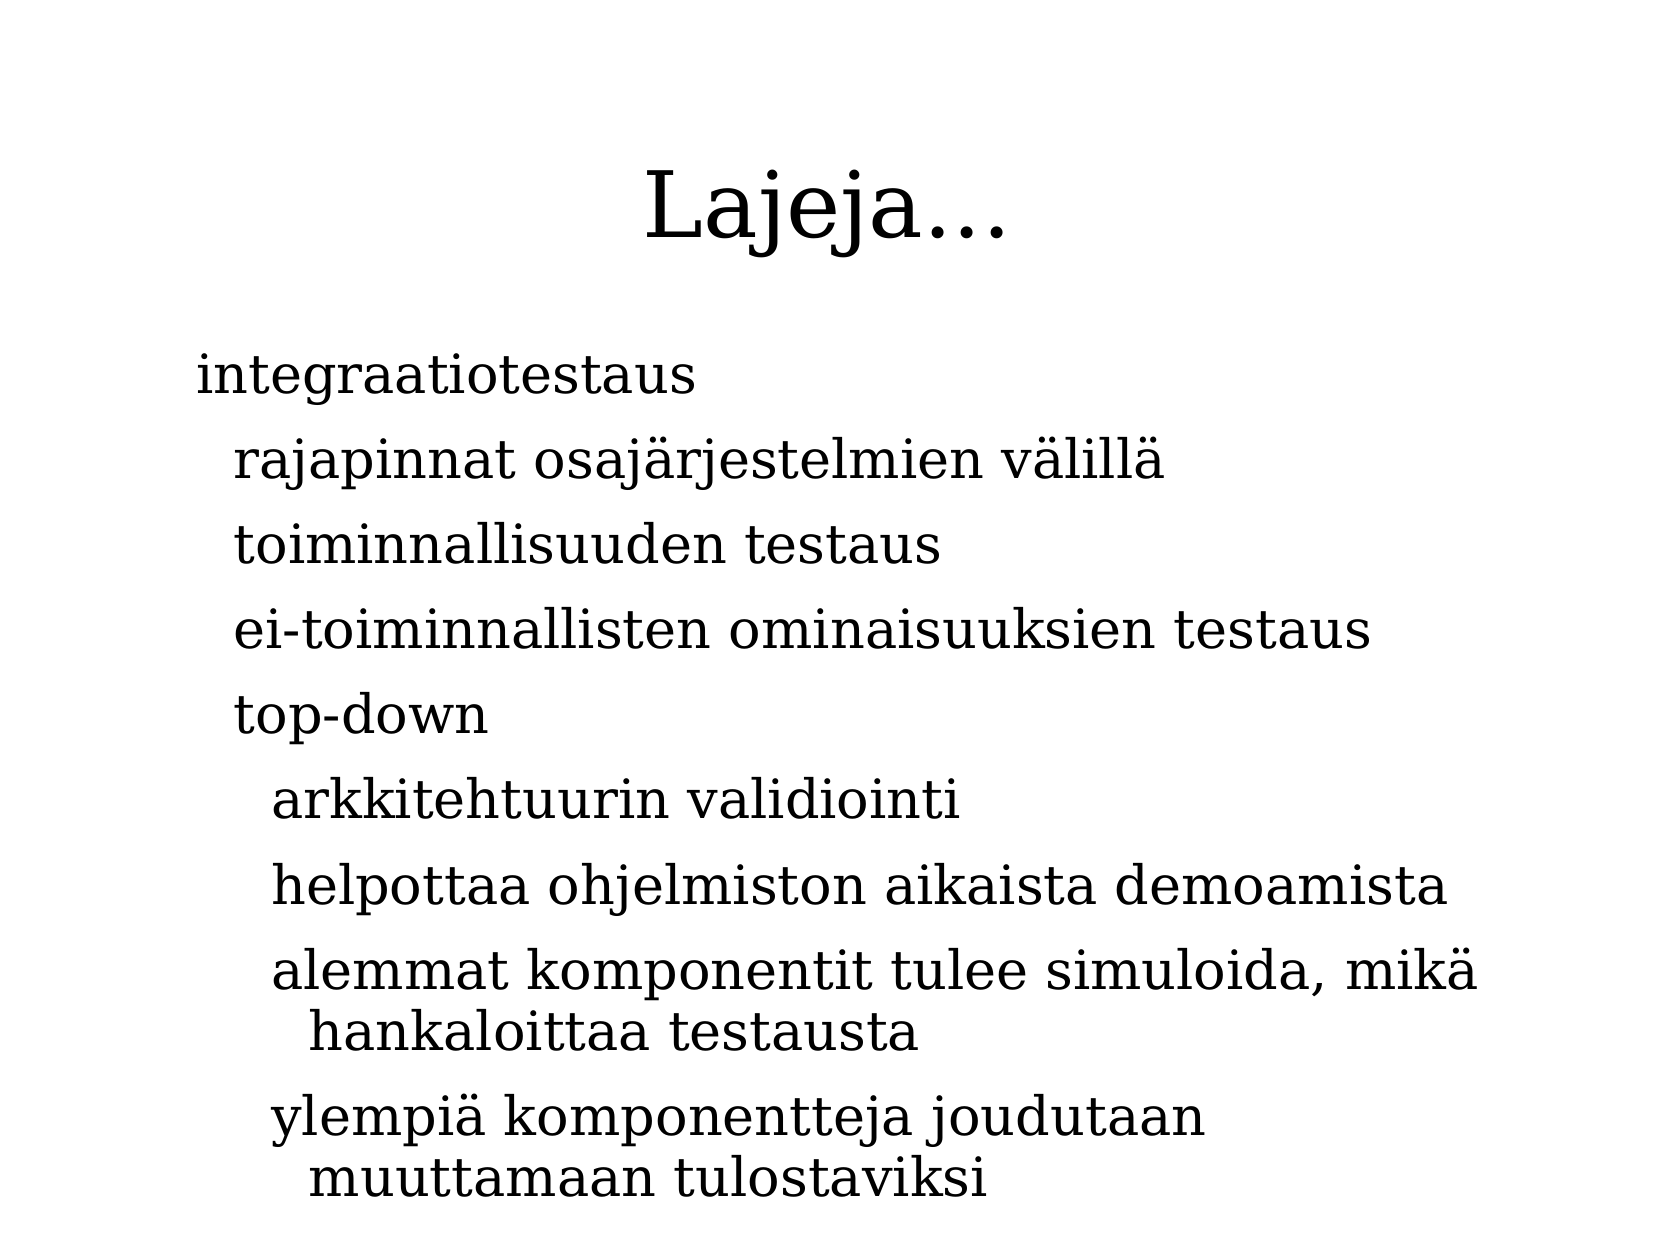

# Lajeja...
integraatiotestaus
rajapinnat osajärjestelmien välillä
toiminnallisuuden testaus
ei-toiminnallisten ominaisuuksien testaus
top-down
arkkitehtuurin validiointi
helpottaa ohjelmiston aikaista demoamista
alemmat komponentit tulee simuloida, mikä hankaloittaa testausta
ylempiä komponentteja joudutaan muuttamaan tulostaviksi